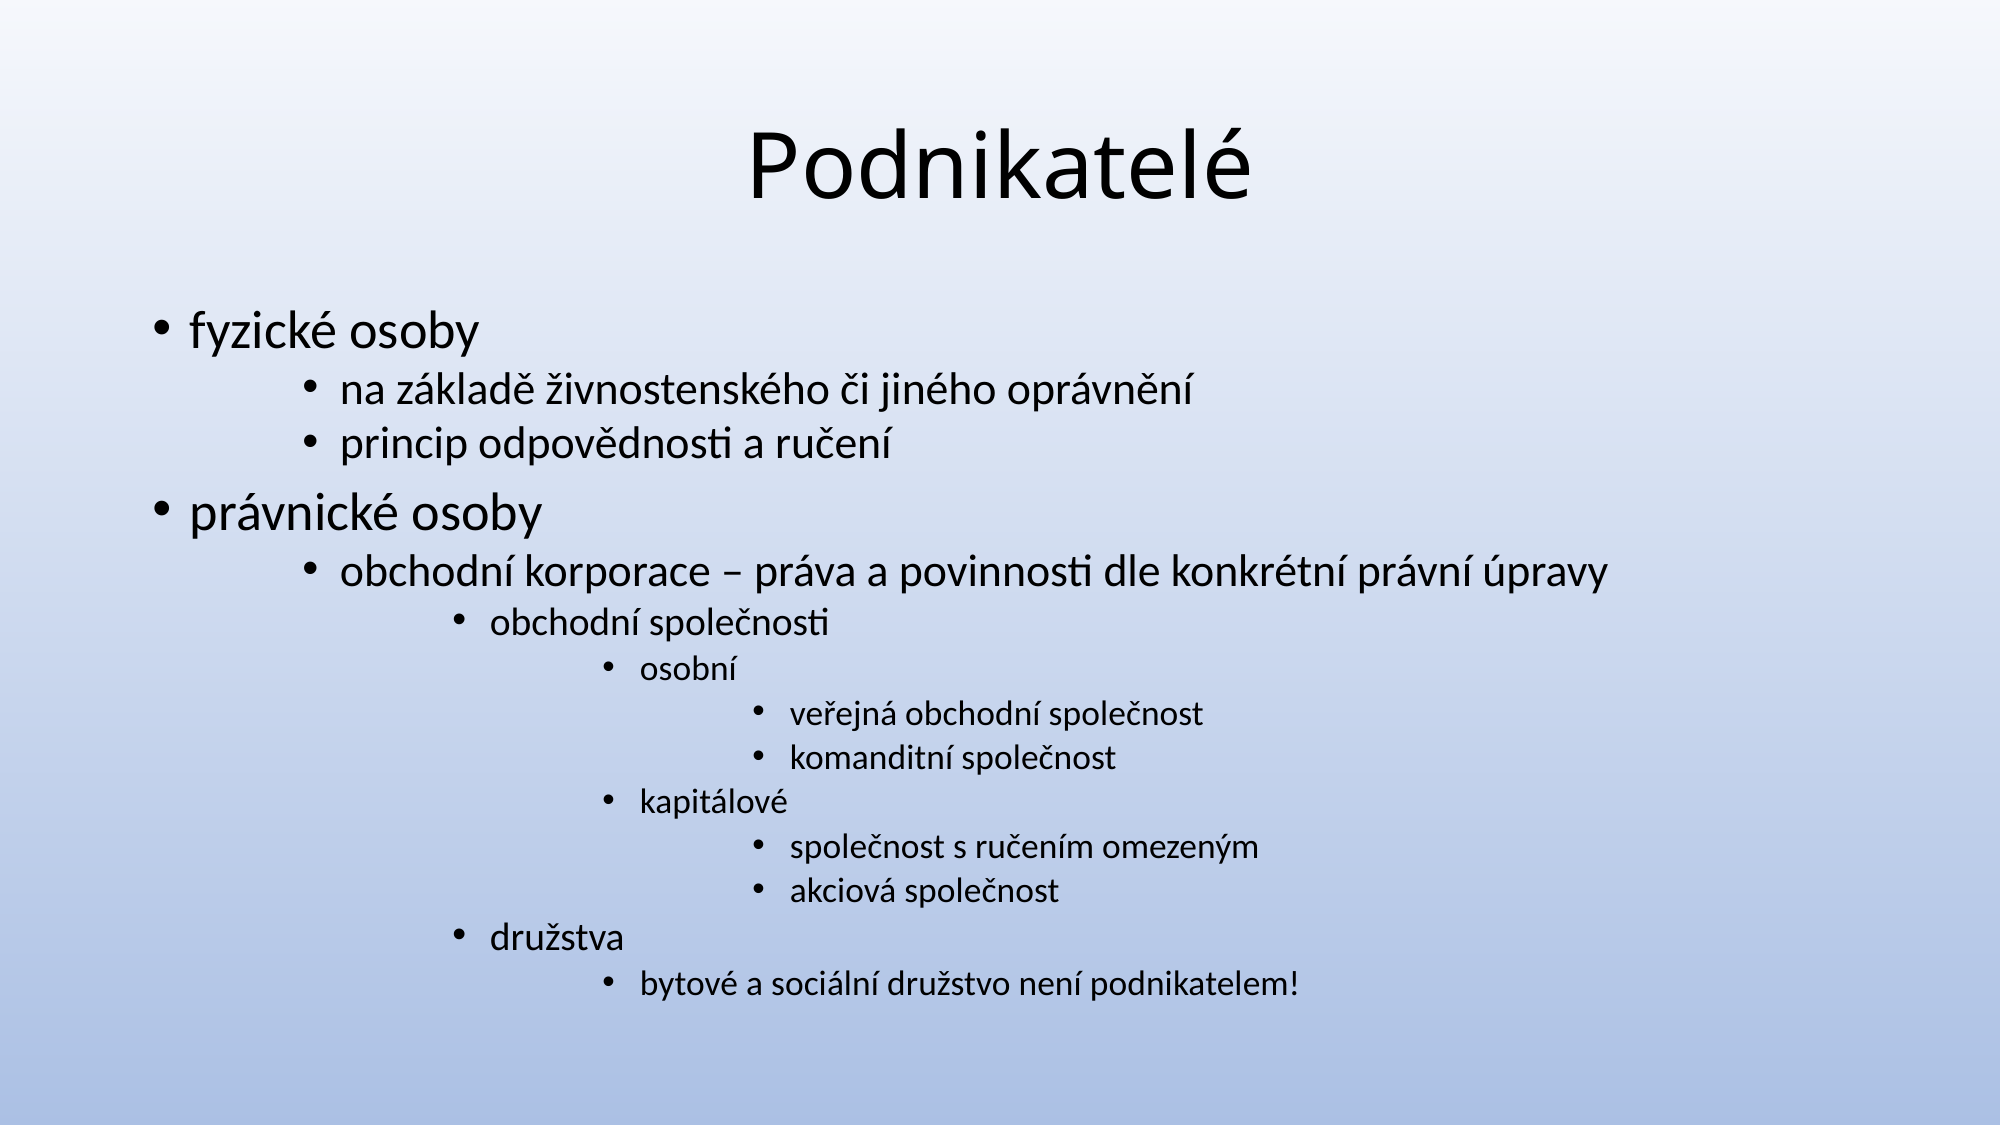

# Podnikatelé
fyzické osoby
na základě živnostenského či jiného oprávnění
princip odpovědnosti a ručení
právnické osoby
obchodní korporace – práva a povinnosti dle konkrétní právní úpravy
obchodní společnosti
osobní
veřejná obchodní společnost
komanditní společnost
kapitálové
společnost s ručením omezeným
akciová společnost
družstva
bytové a sociální družstvo není podnikatelem!